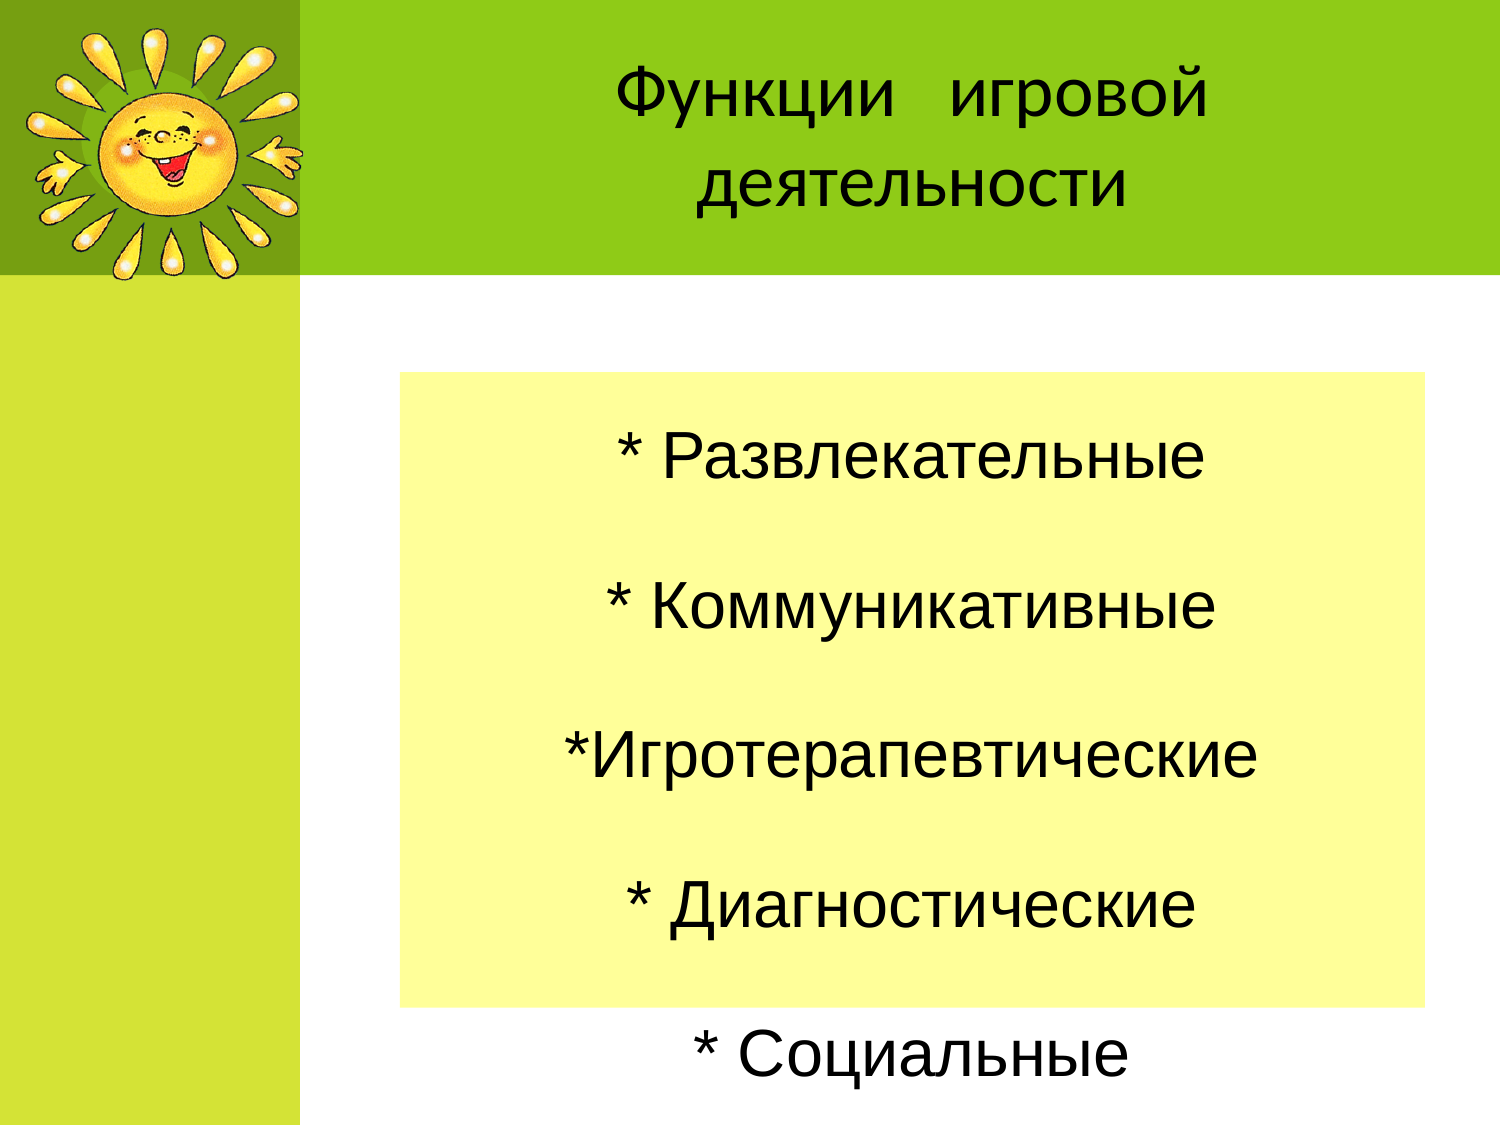

# Функции игровой деятельности
* Развлекательные
* Коммуникативные
*Игротерапевтические
* Диагностические
* Социальные